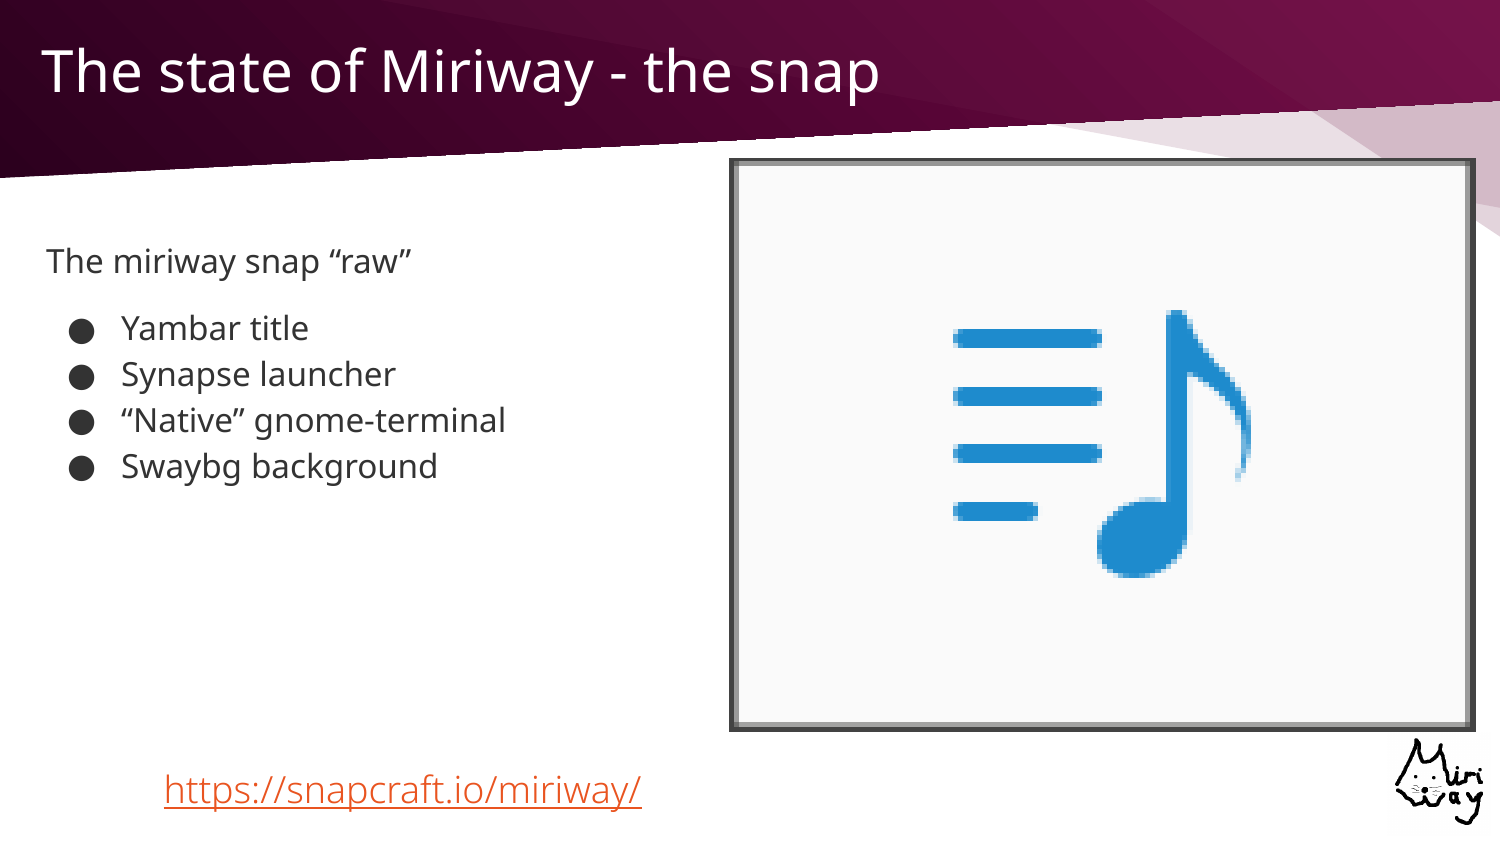

# The state of Miriway - the snap
The miriway snap “raw”
Yambar title
Synapse launcher
“Native” gnome-terminal
Swaybg background
https://snapcraft.io/miriway/